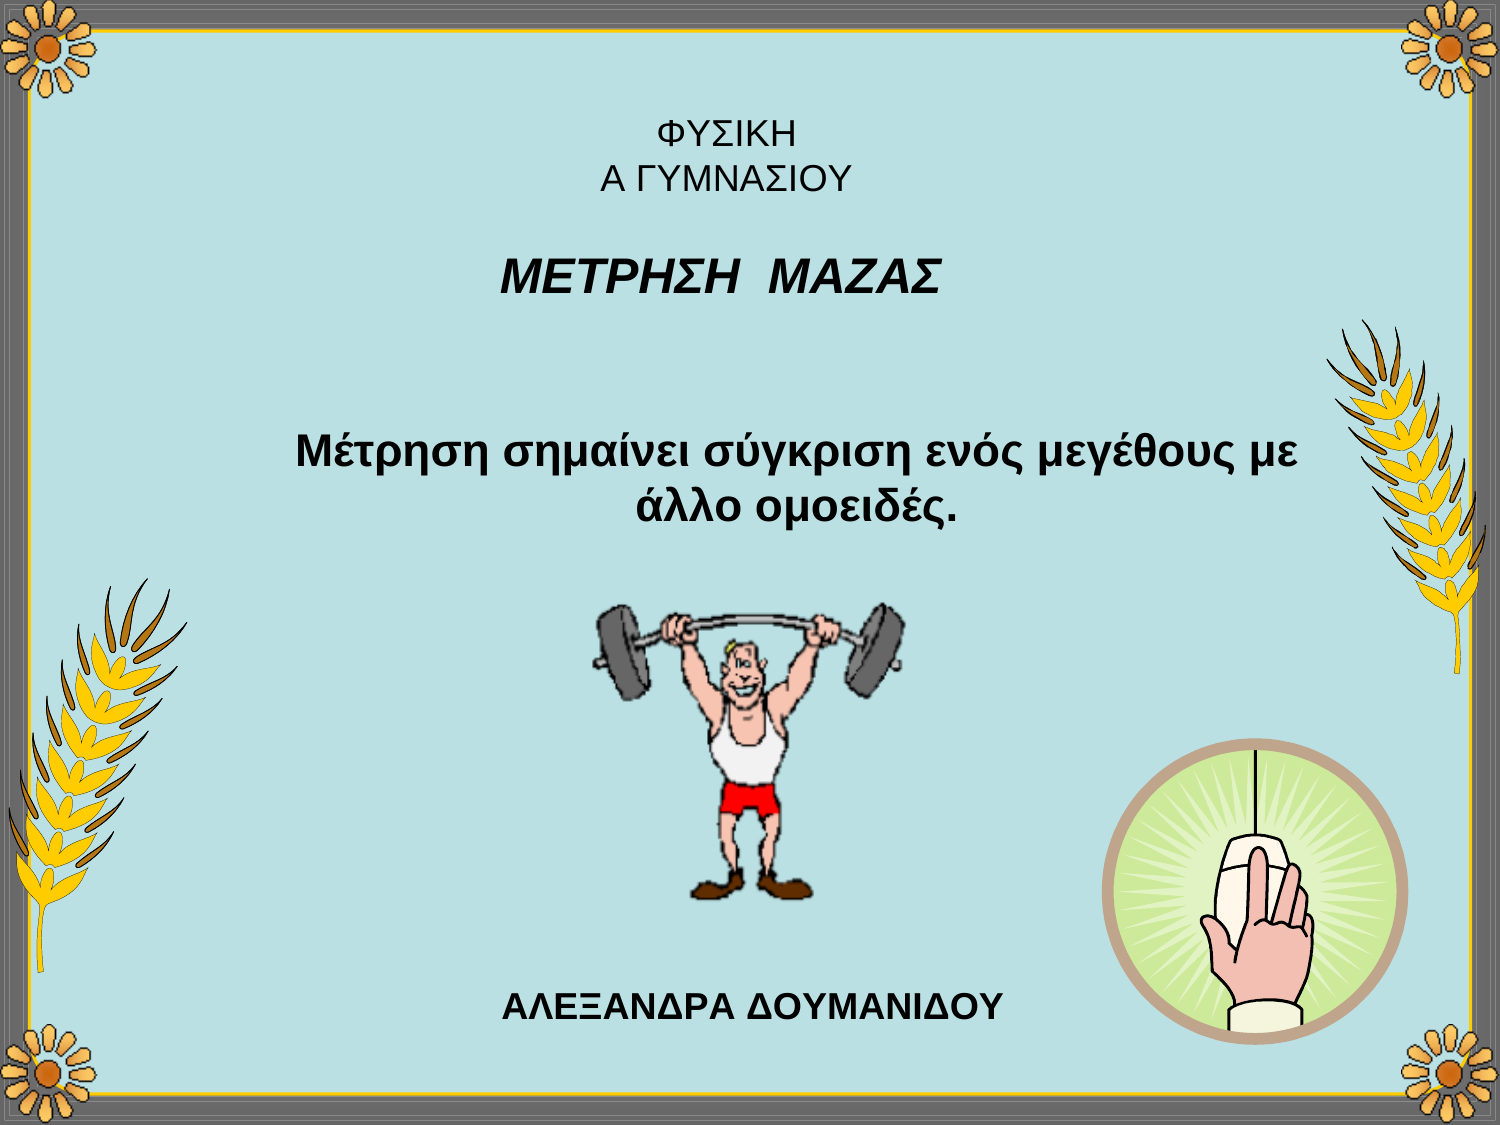

ΦΥΣΙΚΗ
Α ΓΥΜΝΑΣΙΟΥ
ΜΕΤΡΗΣΗ ΜΑΖΑΣ
Μέτρηση σημαίνει σύγκριση ενός μεγέθους με άλλο ομοειδές.
ΑΛΕΞΑΝΔΡΑ ΔΟΥΜΑΝΙΔΟΥ